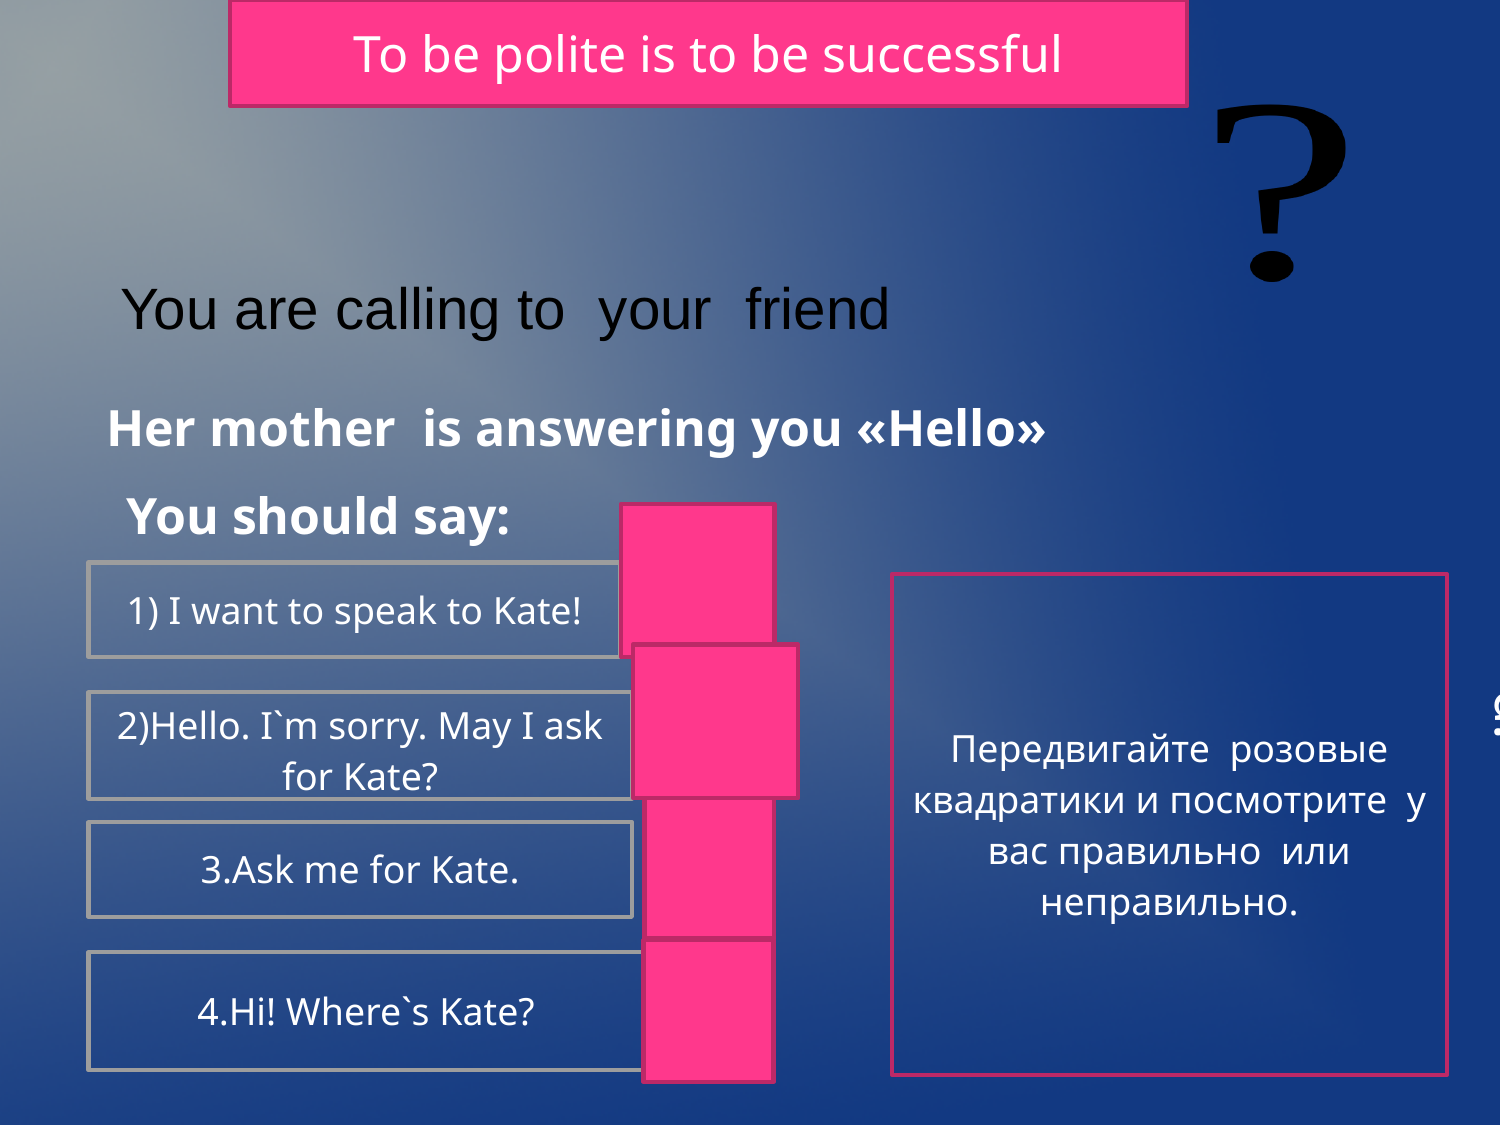

To be polite is to be successful
THE END
# 1.
3.You phone your friend!
You are calling to your friend
Her mother is answering you «Hello»
You should say:
1) I want to speak to Kate!
Передвигайте розовые квадратики и посмотрите у вас правильно или неправильно.
2)Hello. I`m sorry. May I ask for Kate?
3.Ask me for Kate.
4.Hi! Where`s Kate?